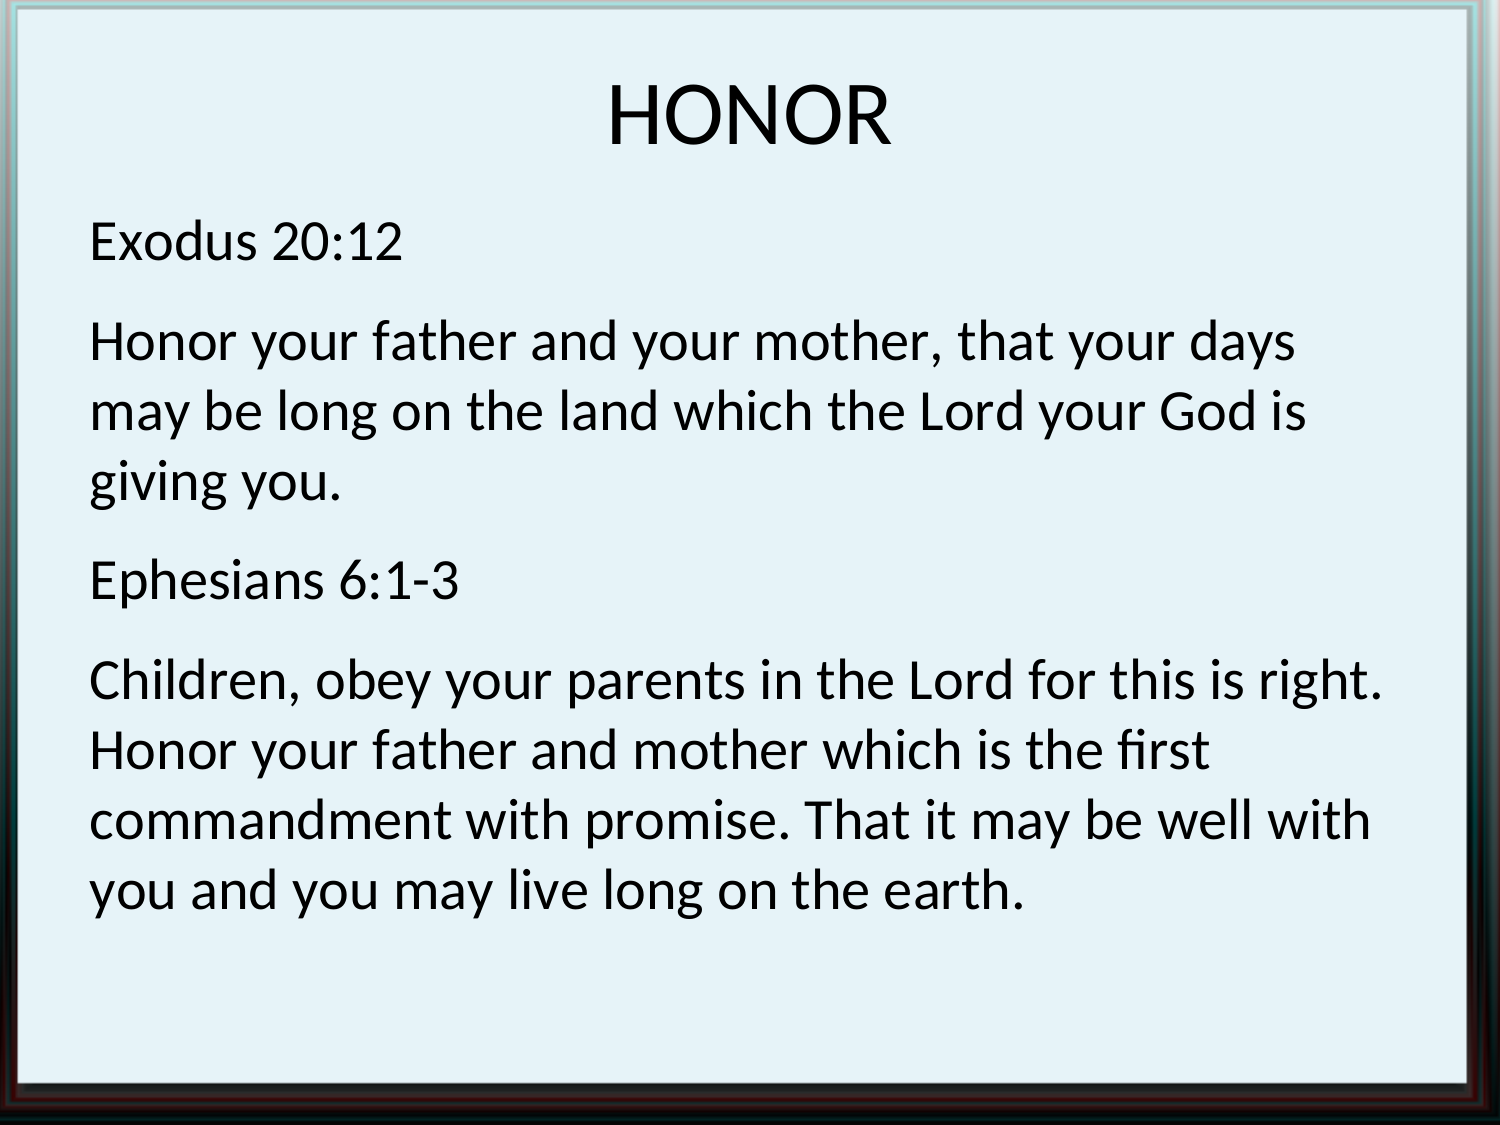

# HONOR
Exodus 20:12
Honor your father and your mother, that your days may be long on the land which the Lord your God is giving you.
Ephesians 6:1-3
Children, obey your parents in the Lord for this is right. Honor your father and mother which is the first commandment with promise. That it may be well with you and you may live long on the earth.